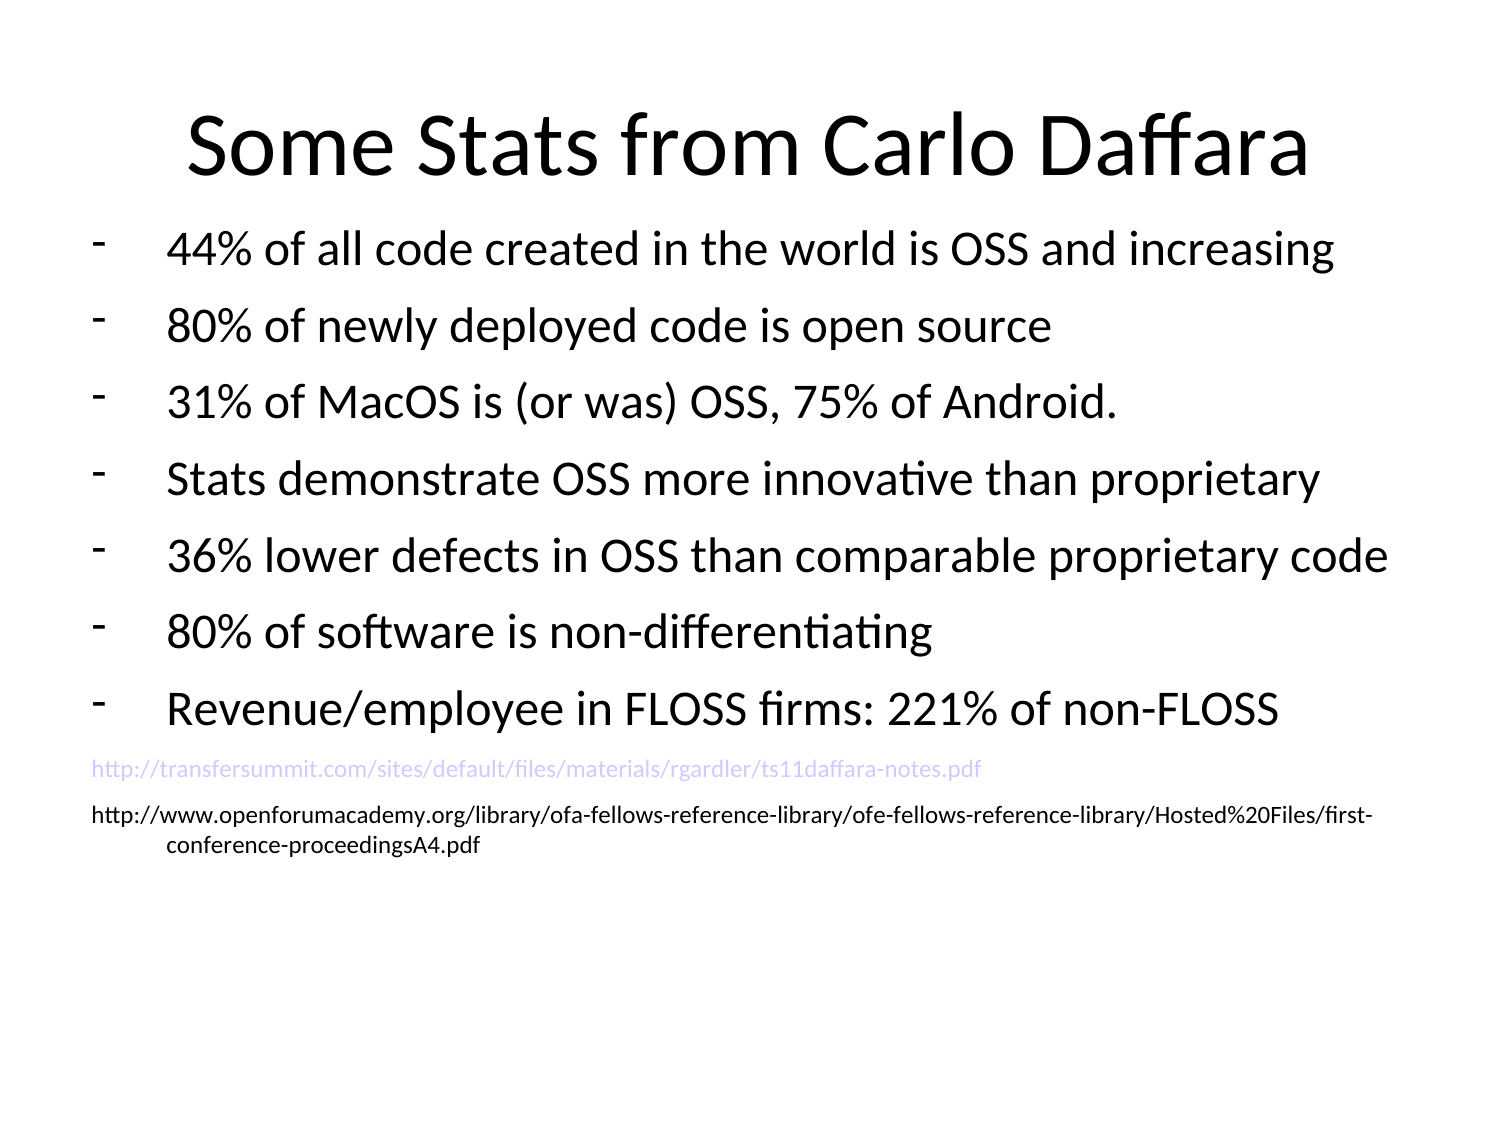

# Some Stats from Carlo Daffara
44% of all code created in the world is OSS and increasing
80% of newly deployed code is open source
31% of MacOS is (or was) OSS, 75% of Android.
Stats demonstrate OSS more innovative than proprietary
36% lower defects in OSS than comparable proprietary code
80% of software is non-differentiating
Revenue/employee in FLOSS firms: 221% of non-FLOSS
http://transfersummit.com/sites/default/files/materials/rgardler/ts11daffara-notes.pdf
http://www.openforumacademy.org/library/ofa-fellows-reference-library/ofe-fellows-reference-library/Hosted%20Files/first-conference-proceedingsA4.pdf